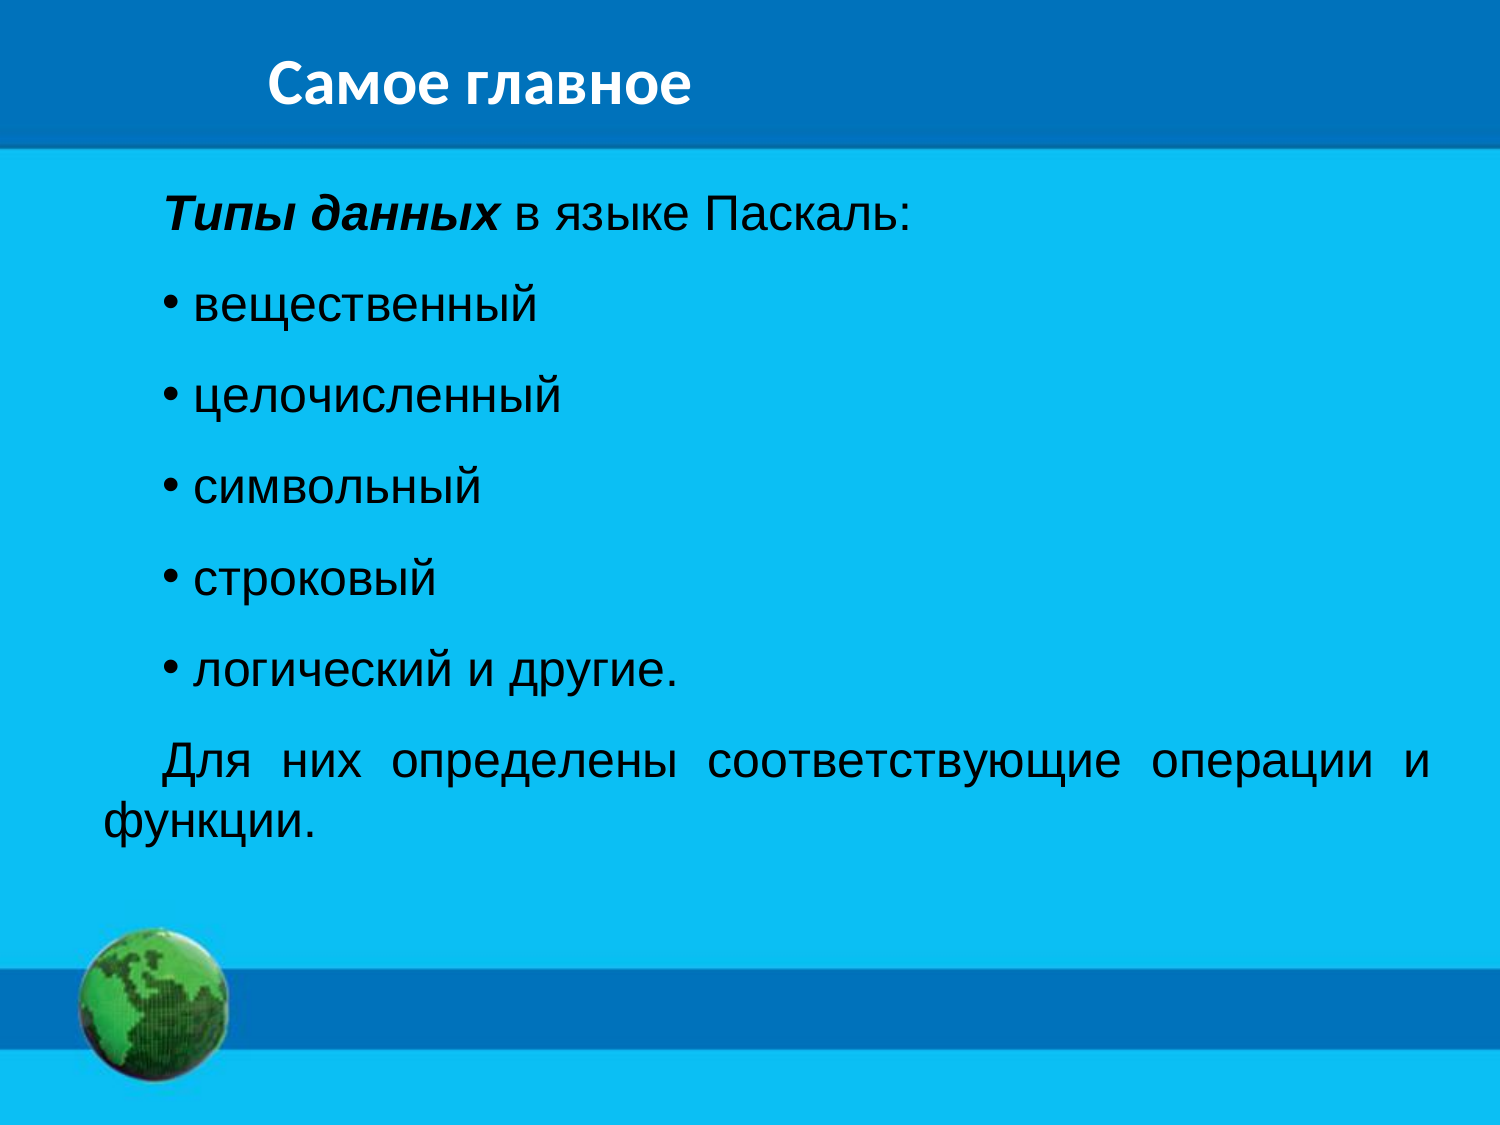

Самое главное
Типы данных в языке Паскаль:
 вещественный
 целочисленный
 символьный
 строковый
 логический и другие.
Для них определены соответствующие операции и функции.